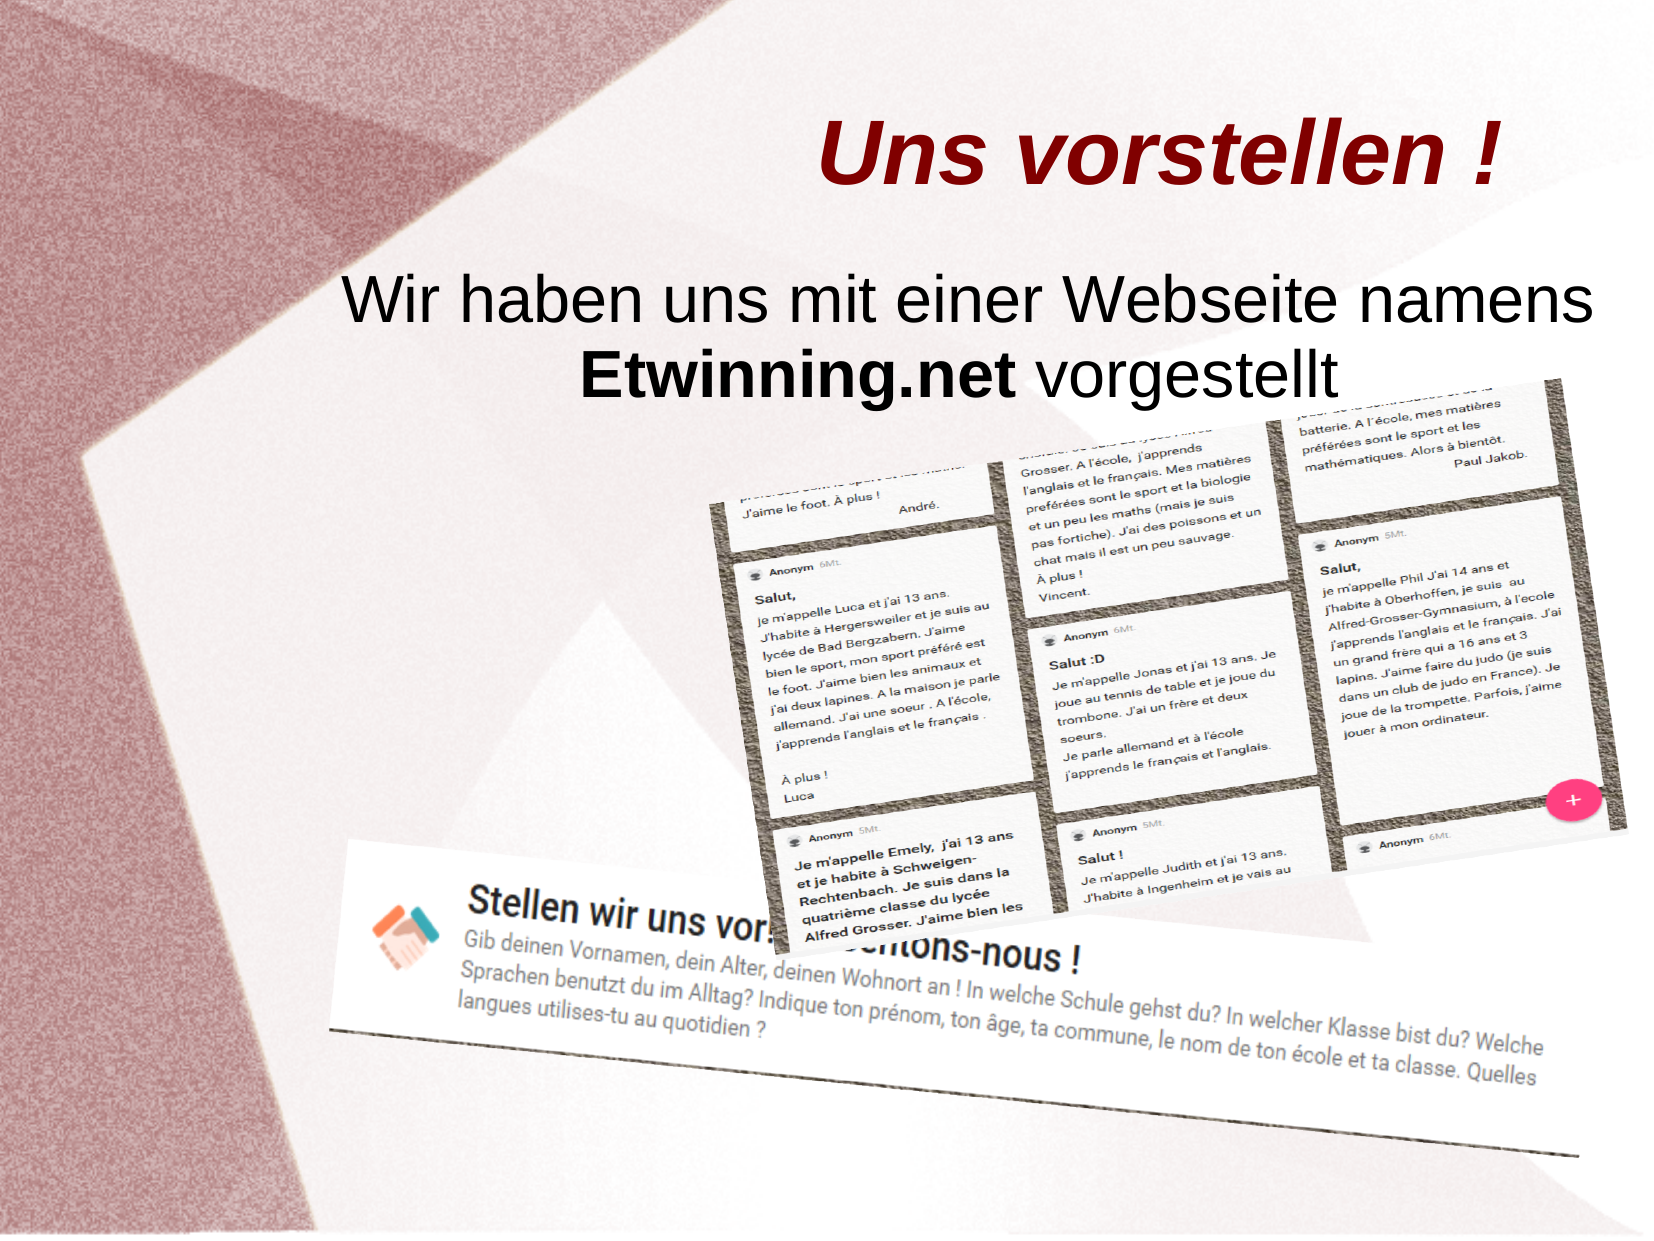

Wir haben uns mit einer Webseite namens Etwinning.net vorgestellt
# Uns vorstellen !